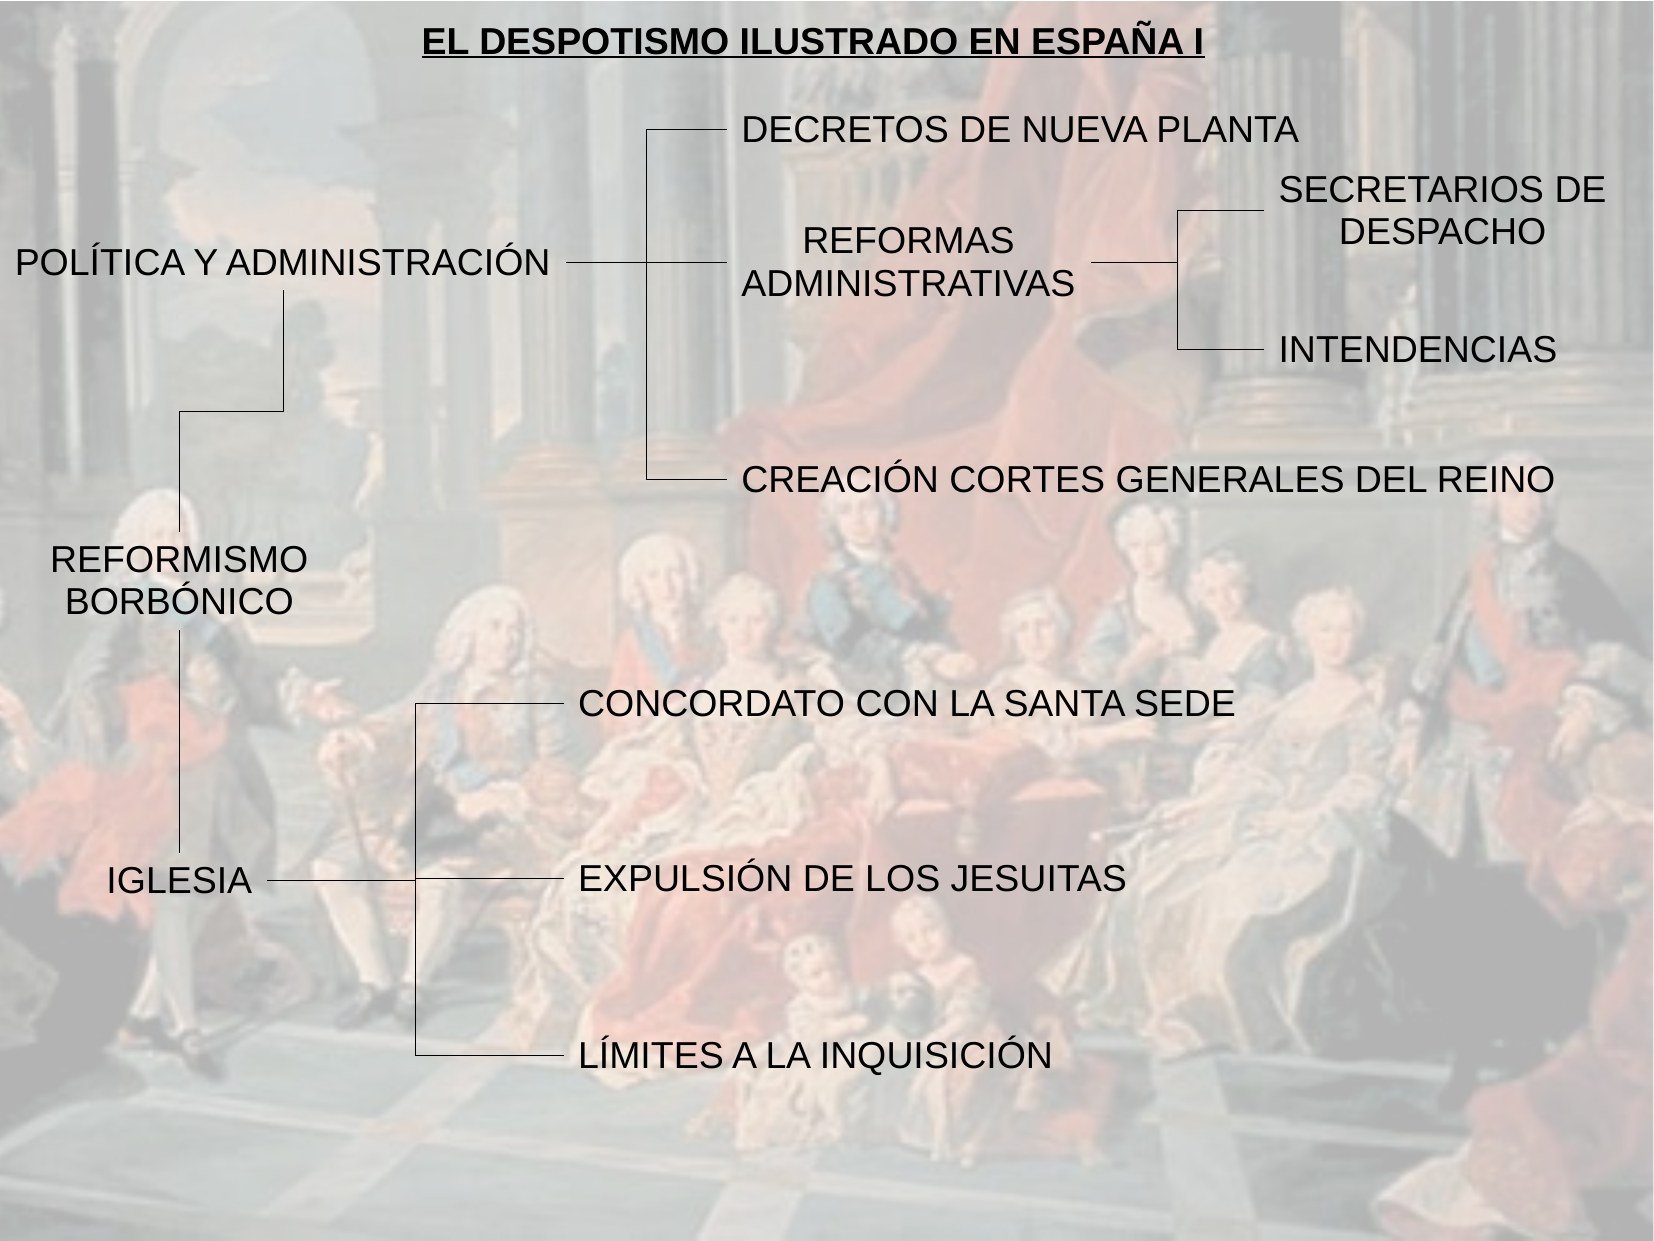

EL DESPOTISMO ILUSTRADO EN ESPAÑA I
DECRETOS DE NUEVA PLANTA
SECRETARIOS DE
DESPACHO
REFORMAS
ADMINISTRATIVAS
POLÍTICA Y ADMINISTRACIÓN
INTENDENCIAS
CREACIÓN CORTES GENERALES DEL REINO
REFORMISMO
BORBÓNICO
CONCORDATO CON LA SANTA SEDE
EXPULSIÓN DE LOS JESUITAS
IGLESIA
LÍMITES A LA INQUISICIÓN